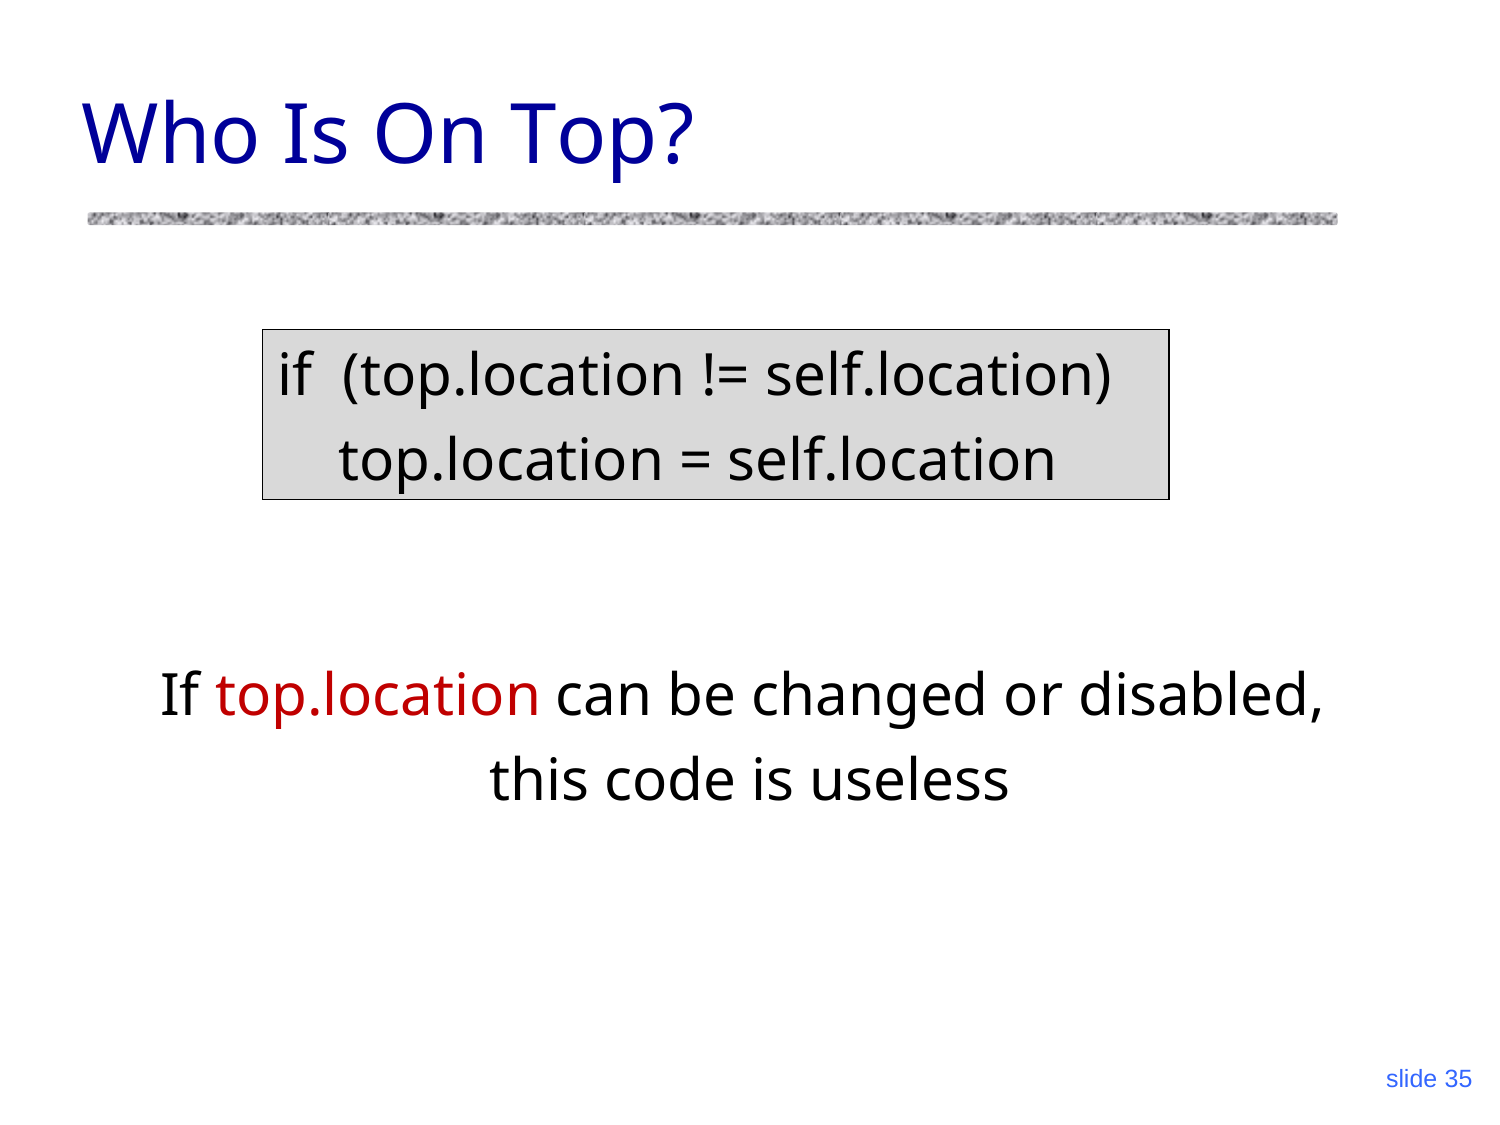

Who Is On Top?
if (top.location != self.location)
 top.location = self.location
If top.location can be changed or disabled,
this code is useless
slide